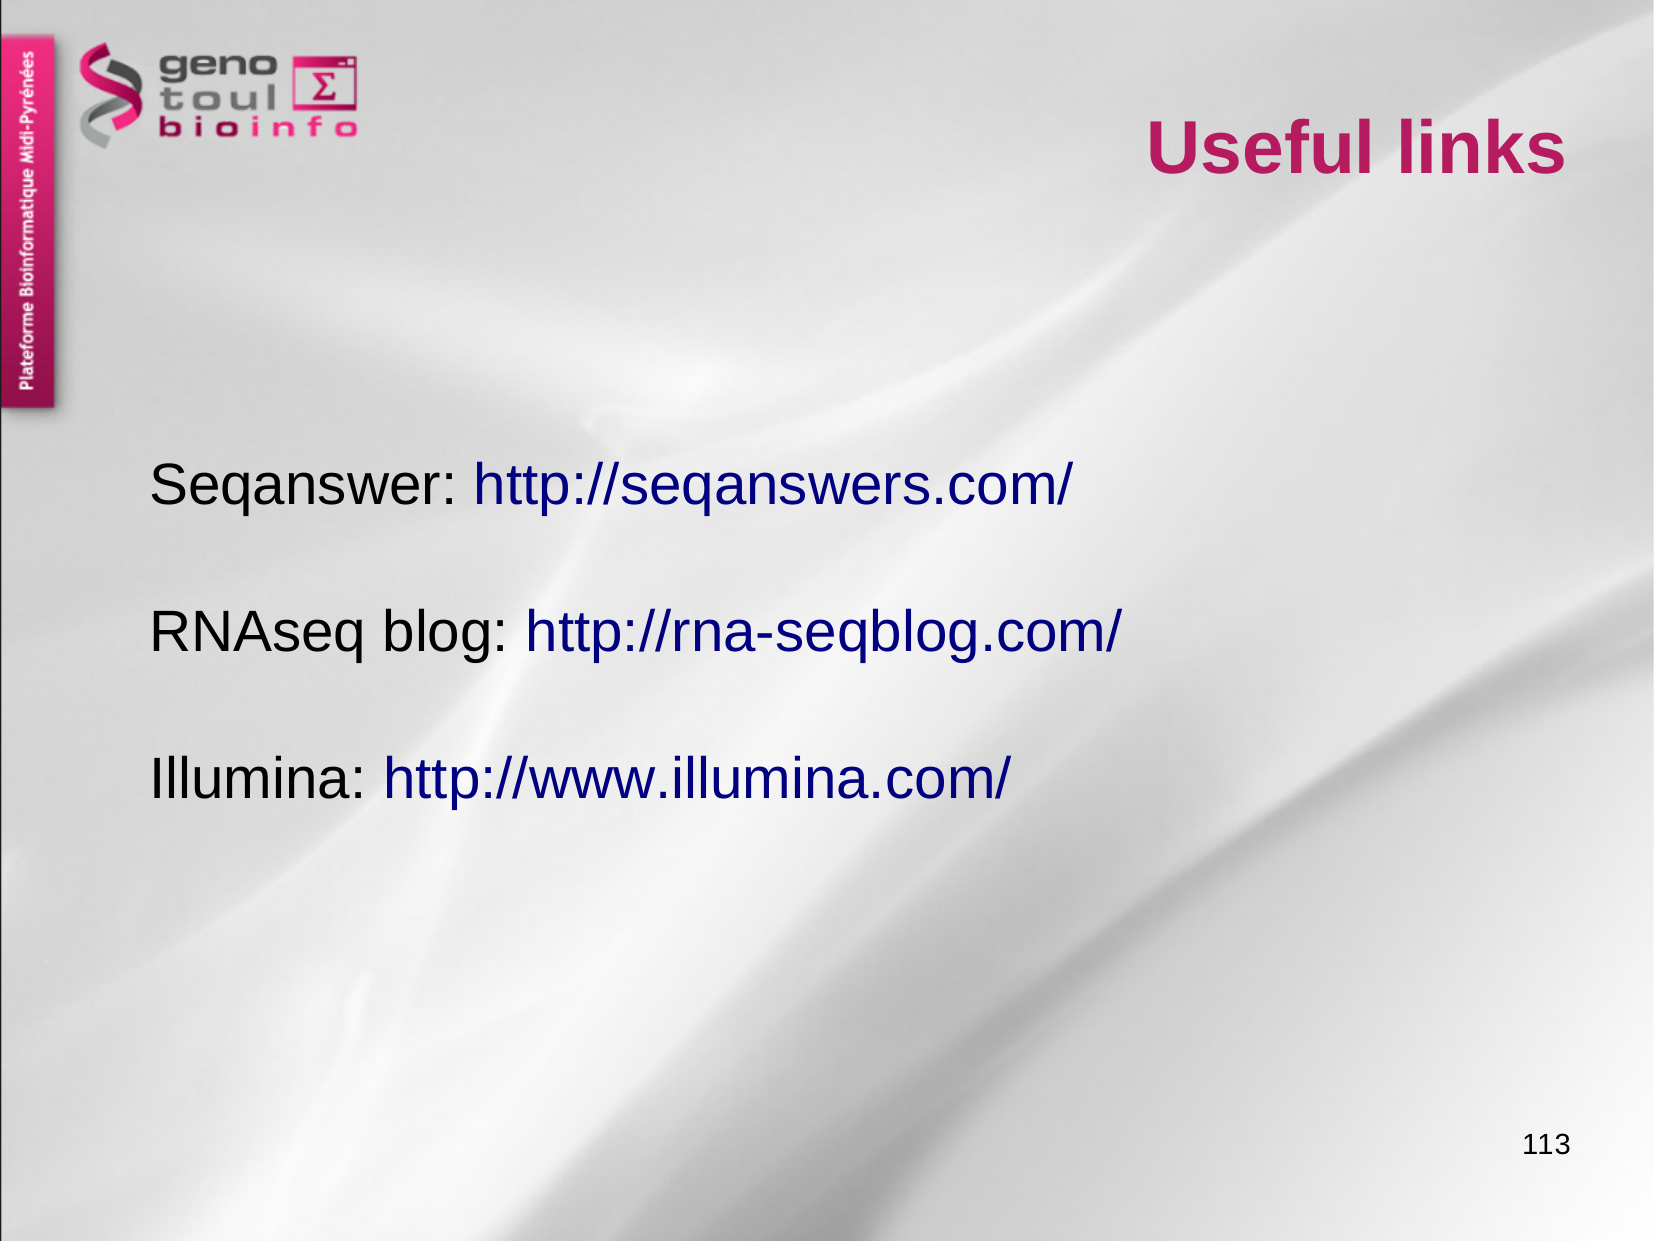

# Useful links
Seqanswer: http://seqanswers.com/
RNAseq blog: http://rna-seqblog.com/
Illumina: http://www.illumina.com/